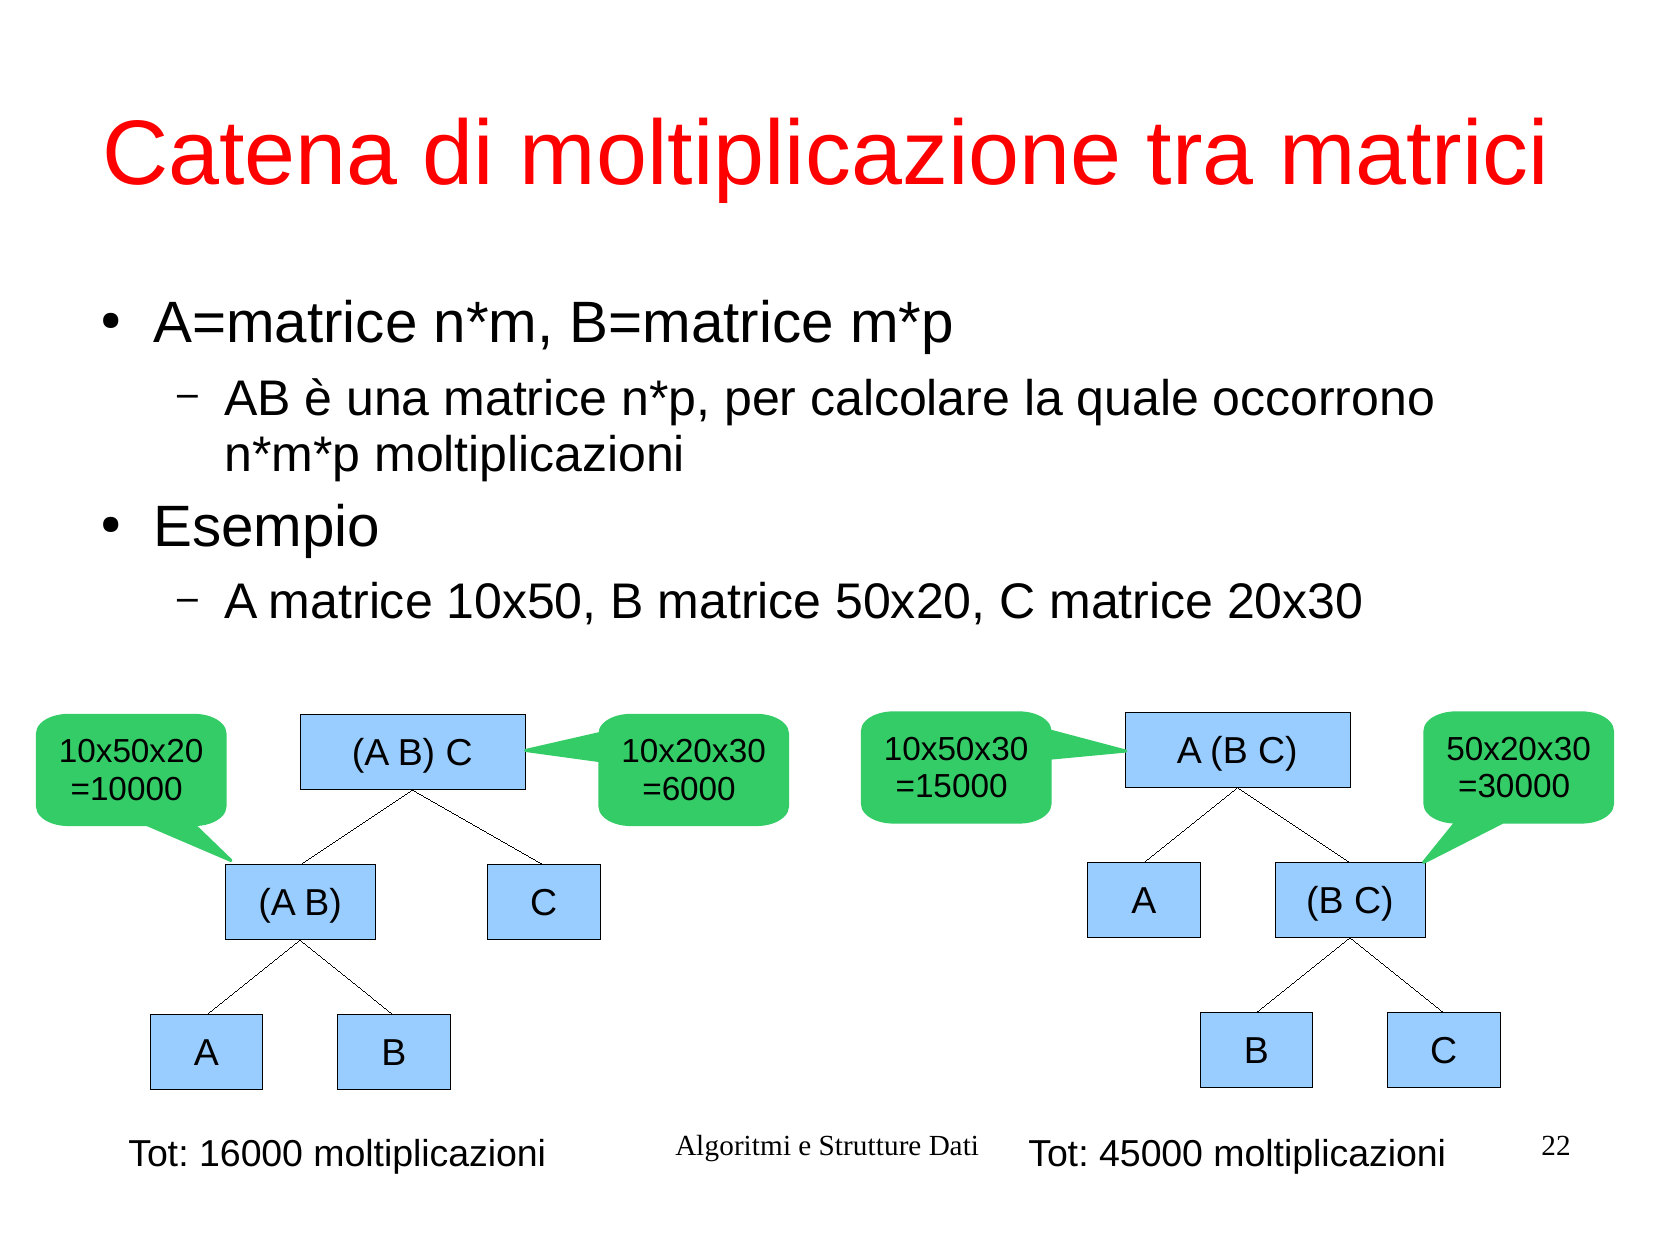

# Catena di moltiplicazione tra matrici
A=matrice n*m, B=matrice m*p
AB è una matrice n*p, per calcolare la quale occorrono n*m*p moltiplicazioni
Esempio
A matrice 10x50, B matrice 50x20, C matrice 20x30
A (B C)
10x50x30
=15000
50x20x30
=30000
(A B) C
10x50x20
=10000
10x20x30
=6000
A
(B C)
(A B)
C
B
C
A
B
Tot: 16000 moltiplicazioni
Tot: 45000 moltiplicazioni
Algoritmi e Strutture Dati
22